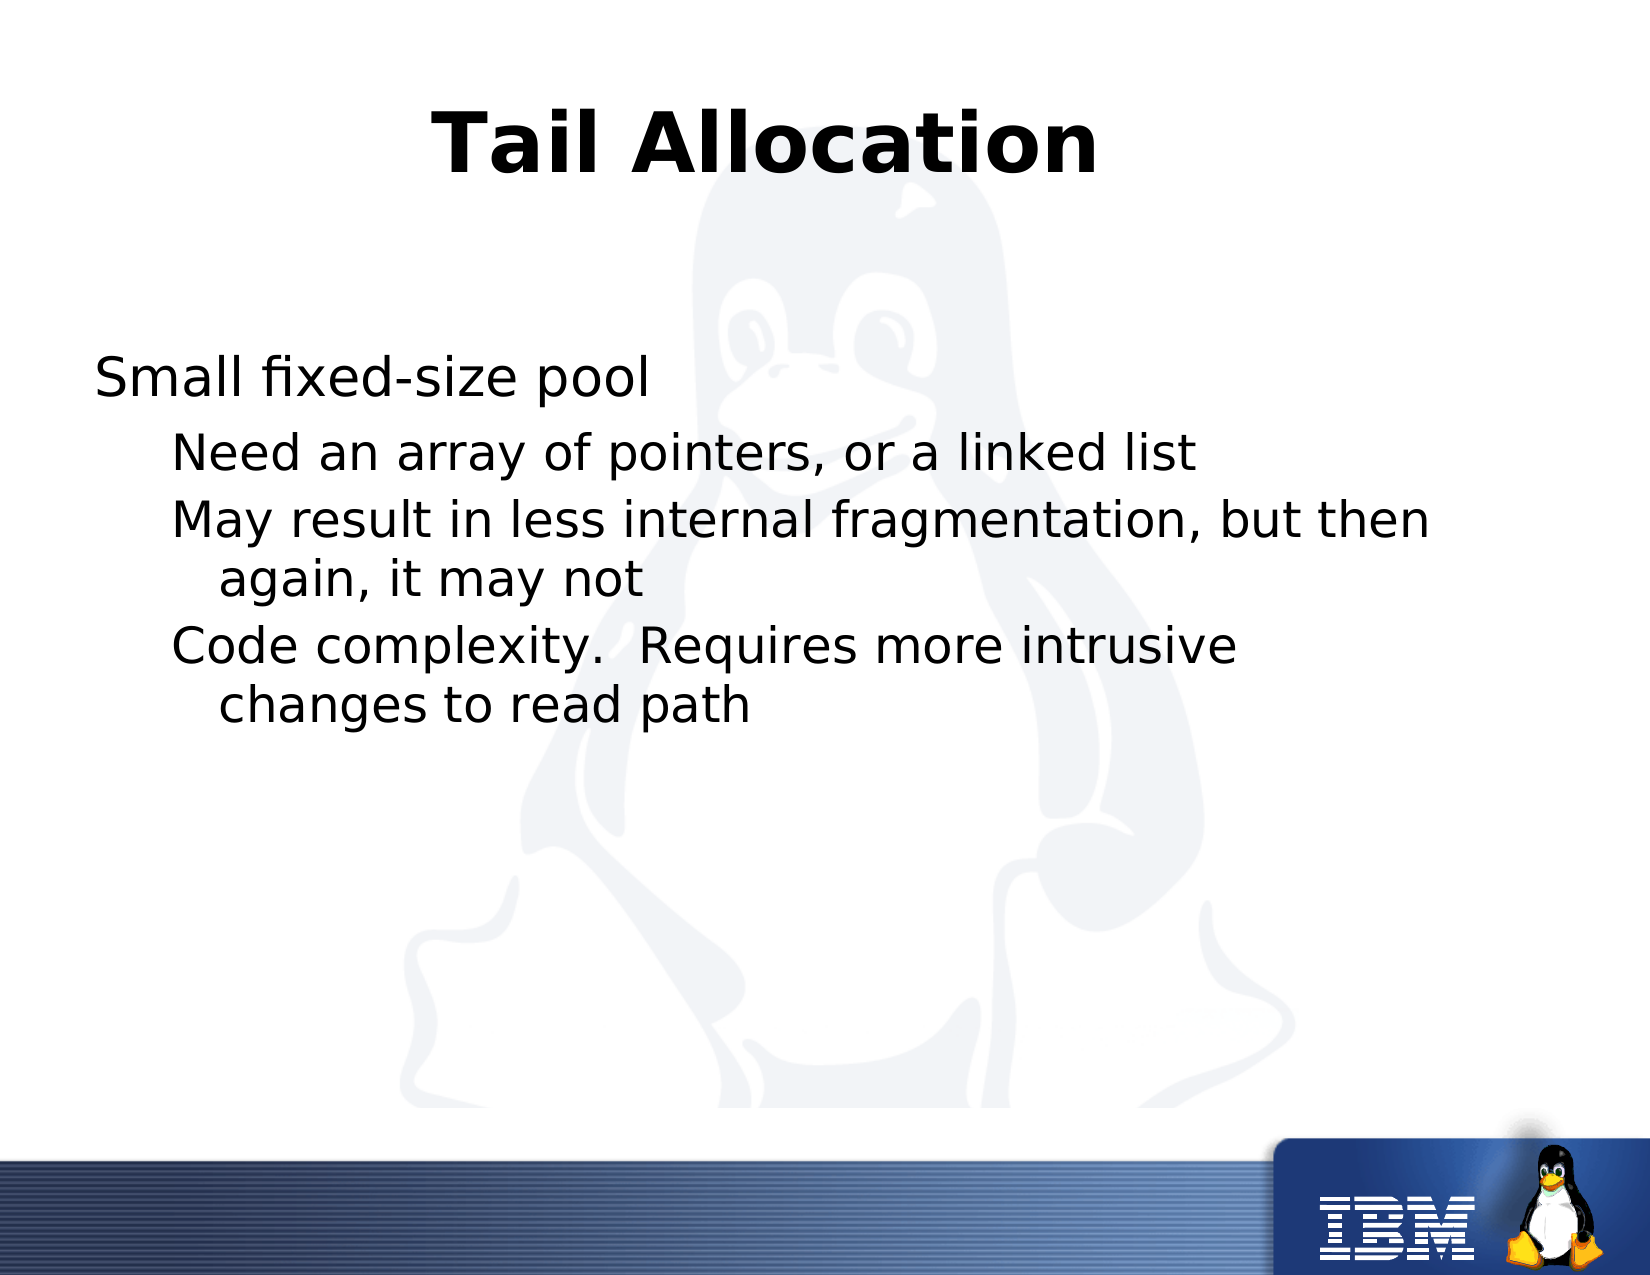

# Tail Allocation
Small fixed-size pool
Need an array of pointers, or a linked list
May result in less internal fragmentation, but then again, it may not
Code complexity. Requires more intrusive changes to read path